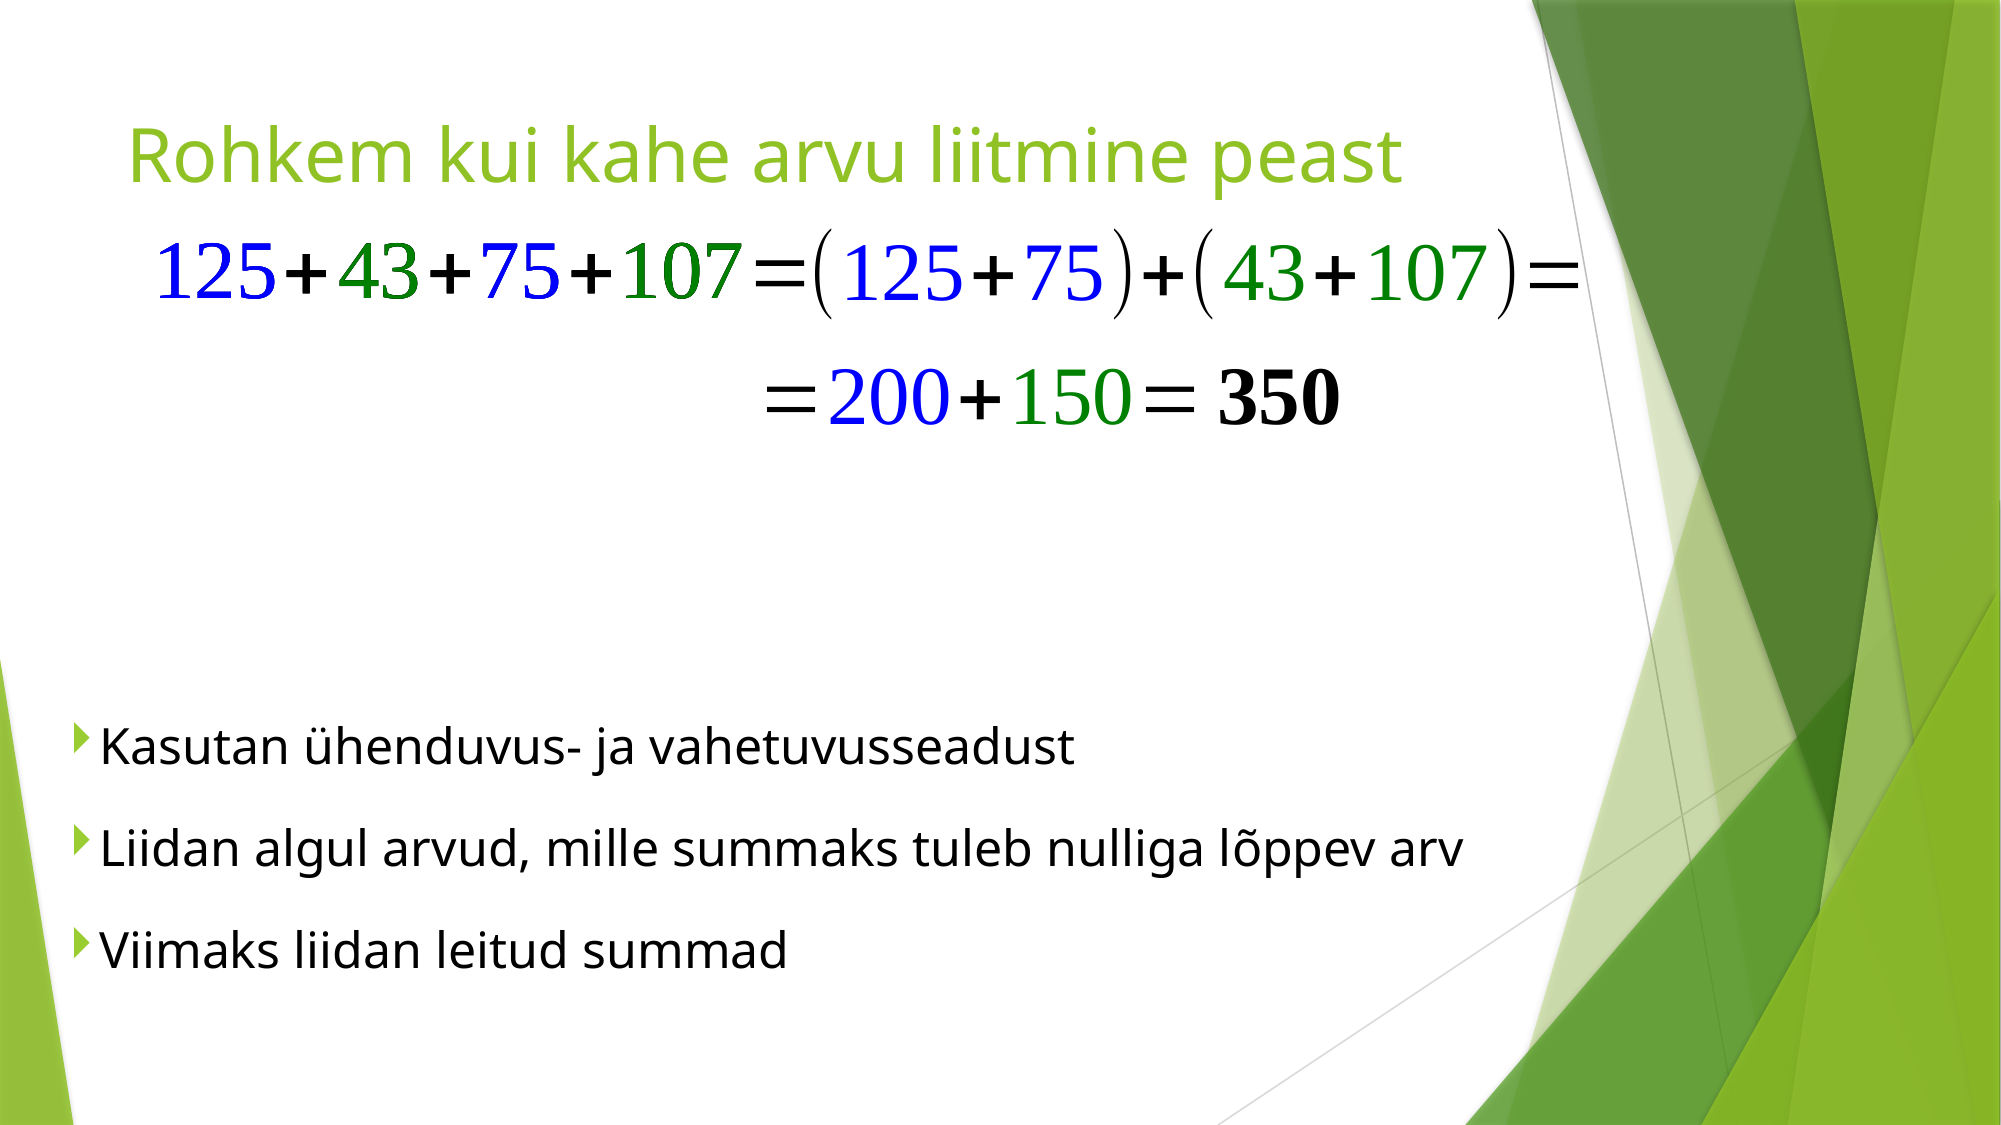

# Rohkem kui kahe arvu liitmine peast
Kasutan ühenduvus- ja vahetuvusseadust
Liidan algul arvud, mille summaks tuleb nulliga lõppev arv
Viimaks liidan leitud summad